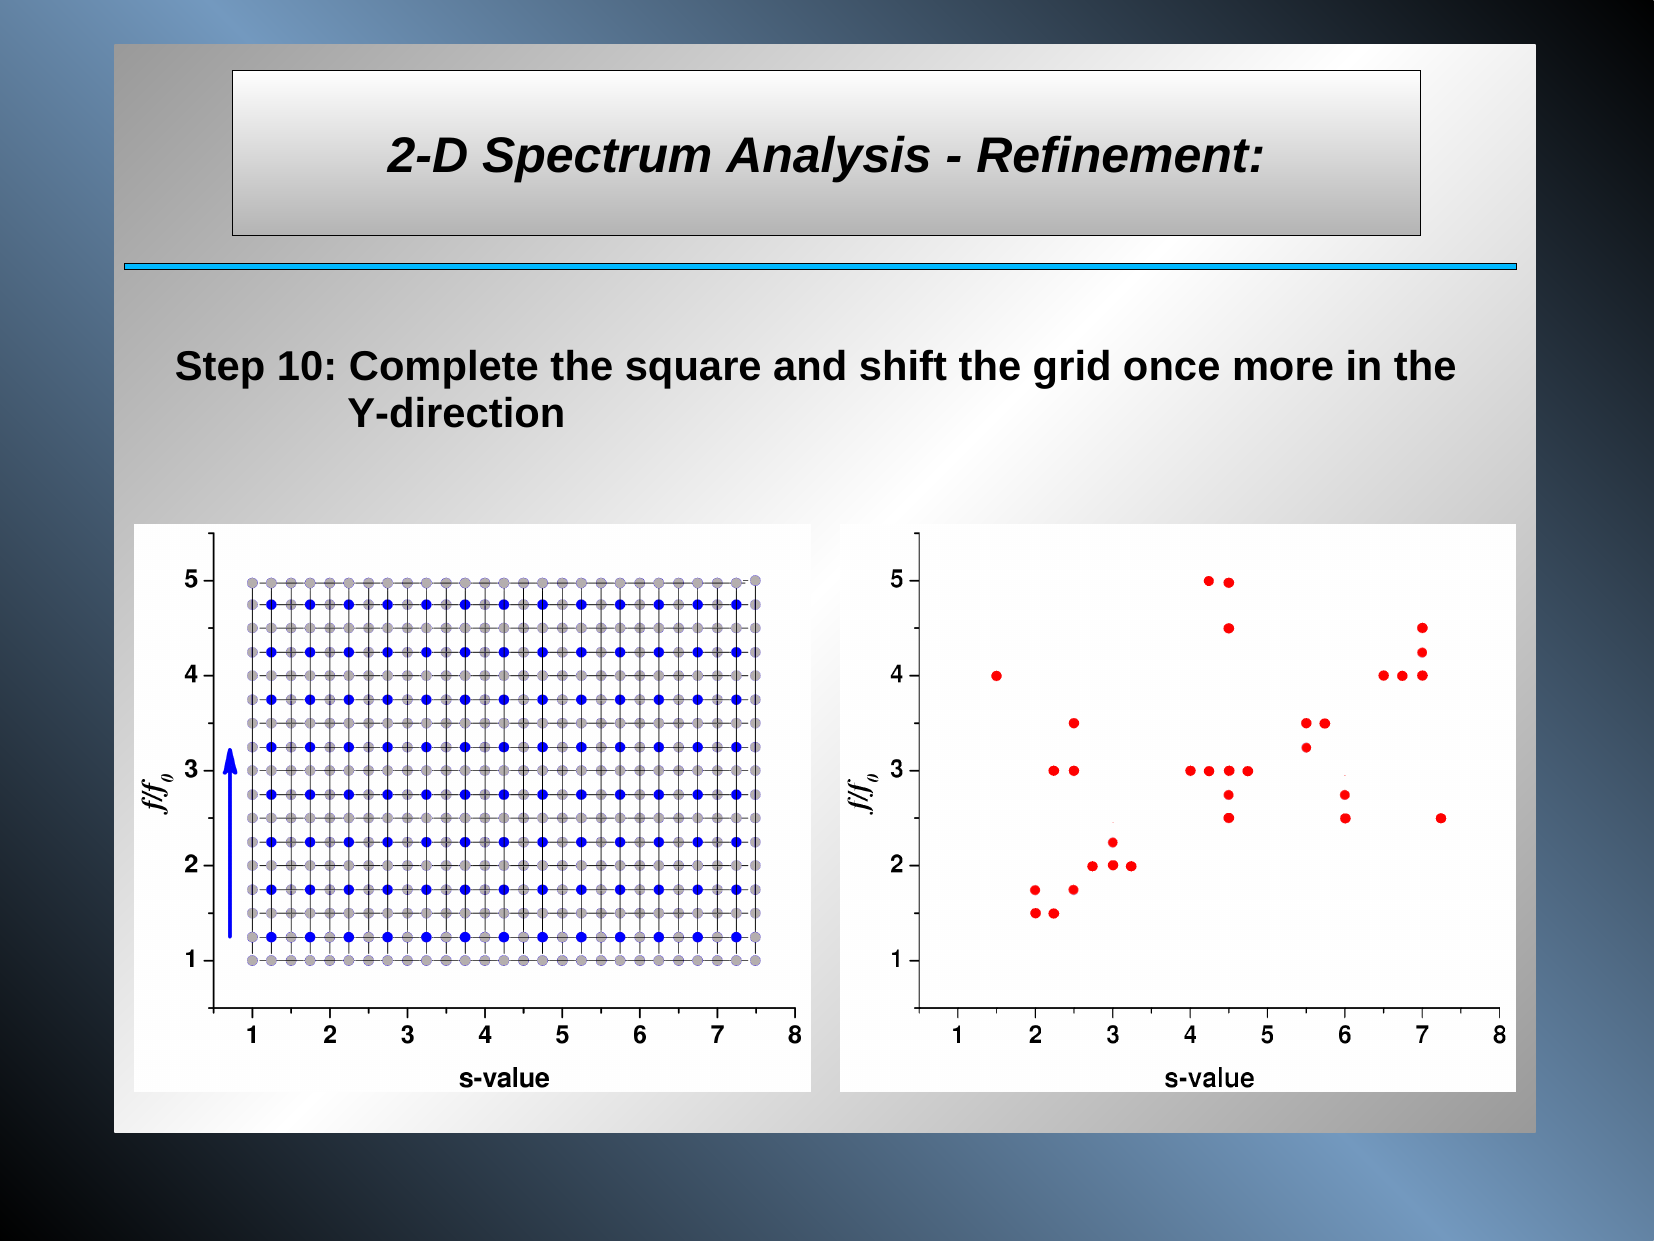

2-D Spectrum Analysis - Refinement:
Step 10: Complete the square and shift the grid once more in the
 Y-direction